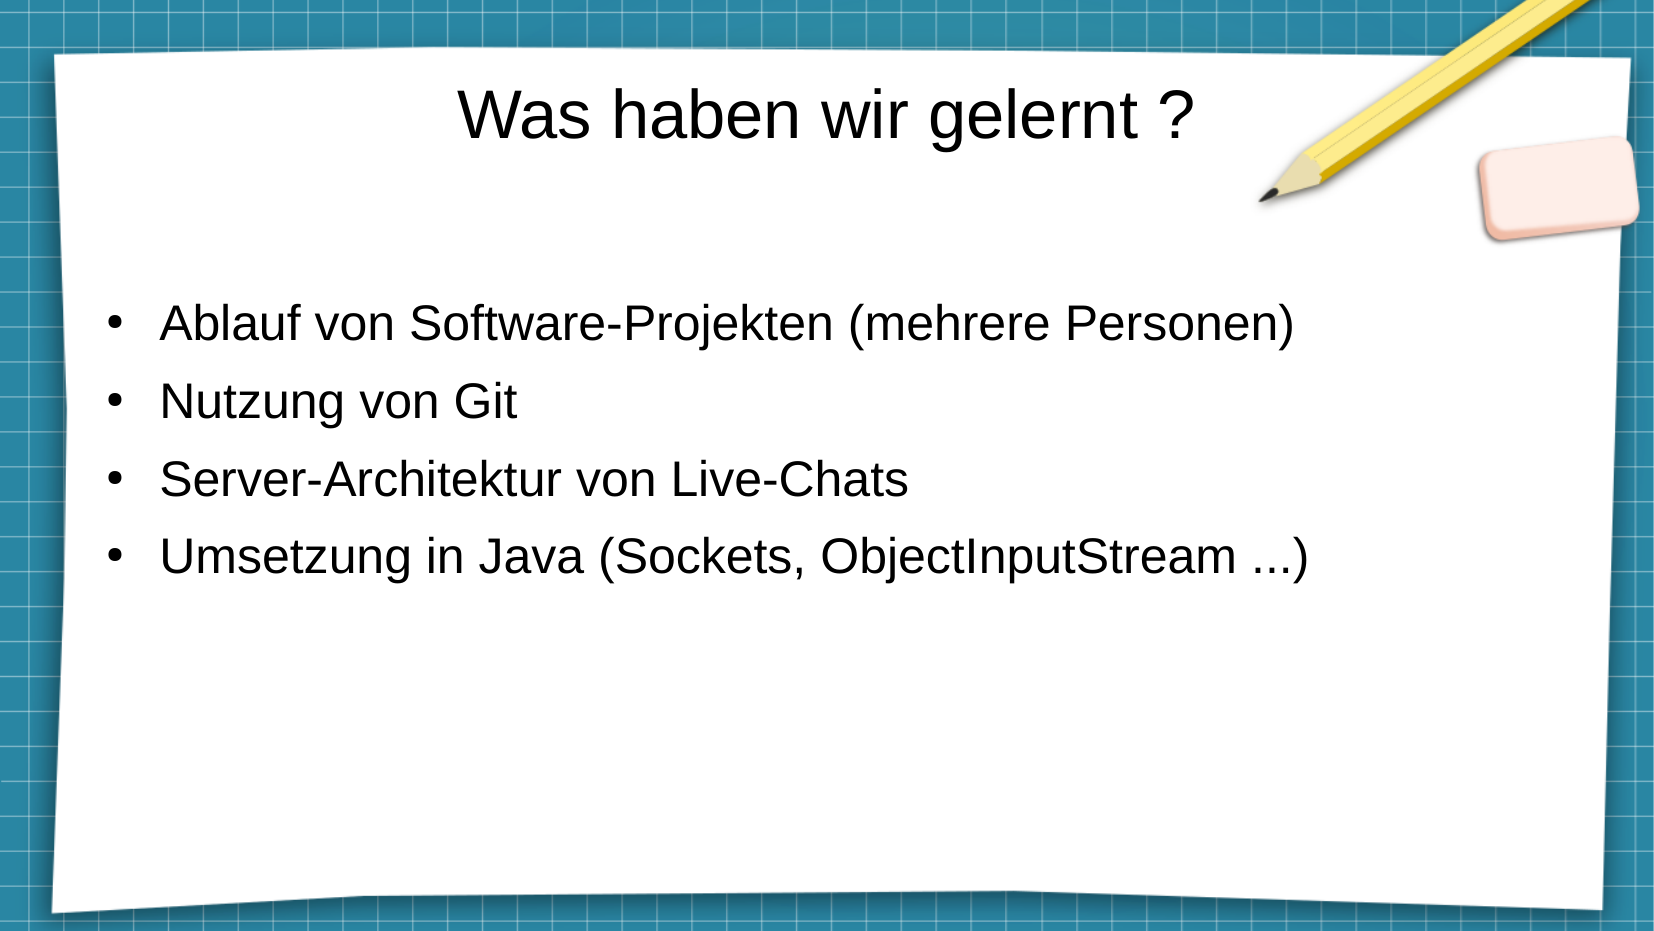

# Was haben wir gelernt ?
Ablauf von Software-Projekten (mehrere Personen)
Nutzung von Git
Server-Architektur von Live-Chats
Umsetzung in Java (Sockets, ObjectInputStream ...)